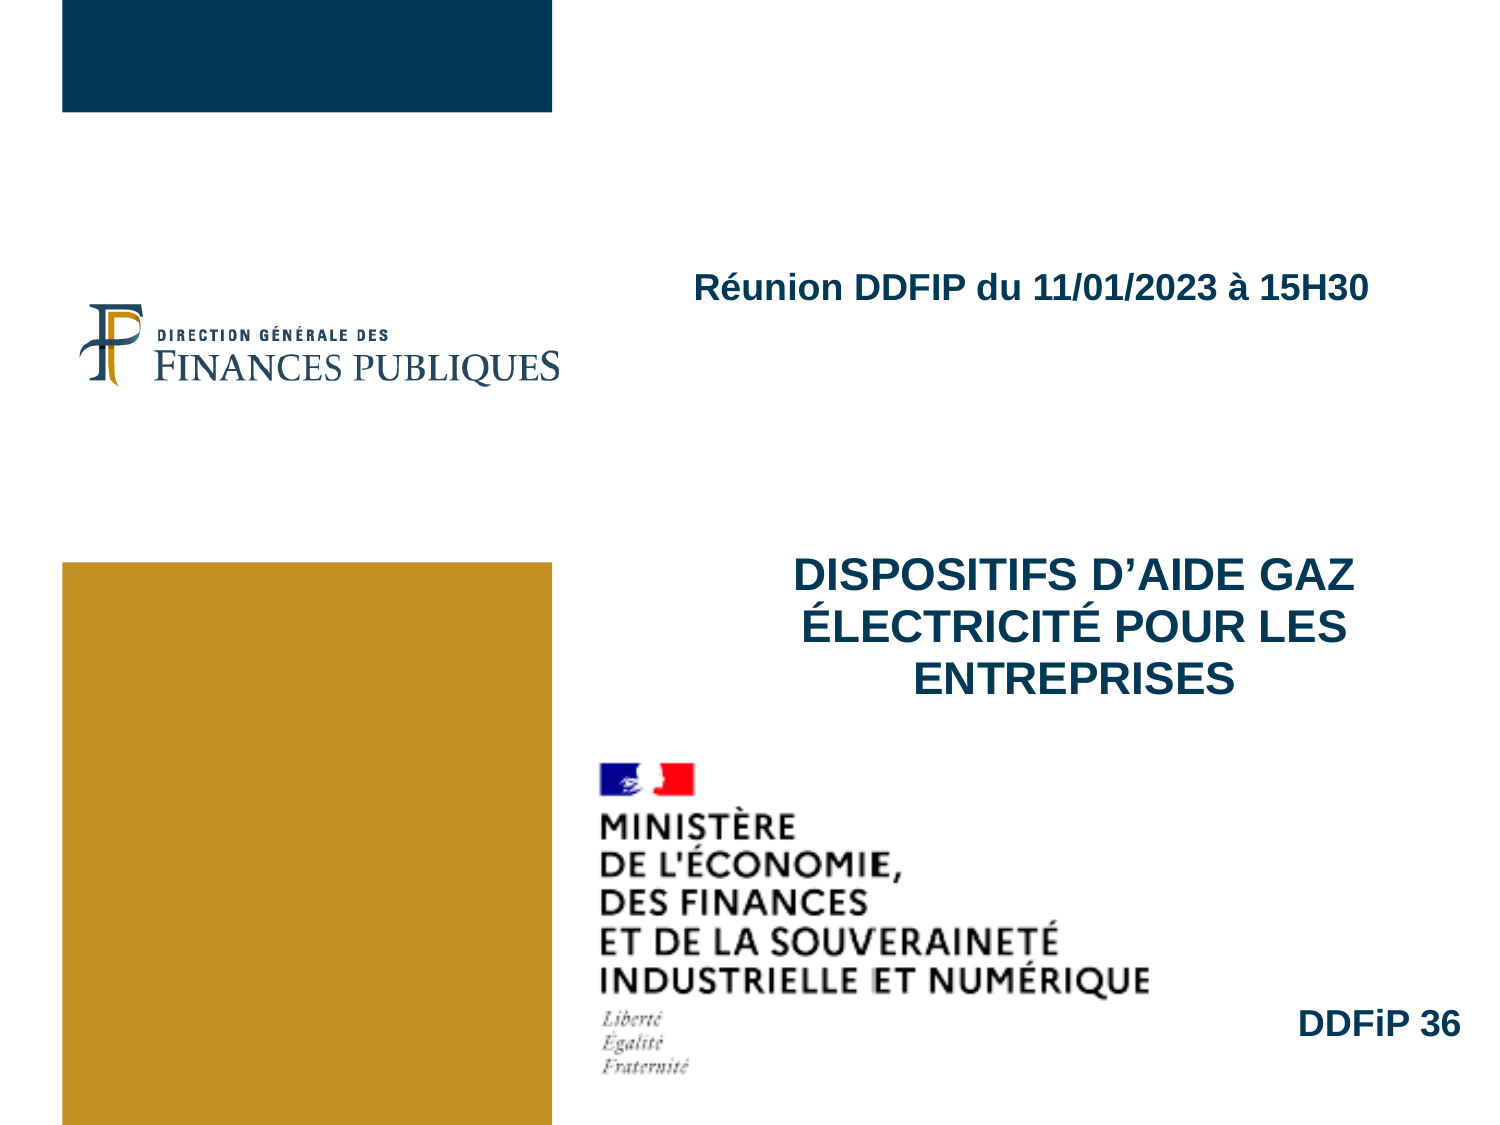

Réunion DDFIP du 11/01/2023 à 15H30
# DISPOSITIFS D’AIDE GAZ ÉLECTRICITÉ POUR LES ENTREPRISES
DDFiP 36